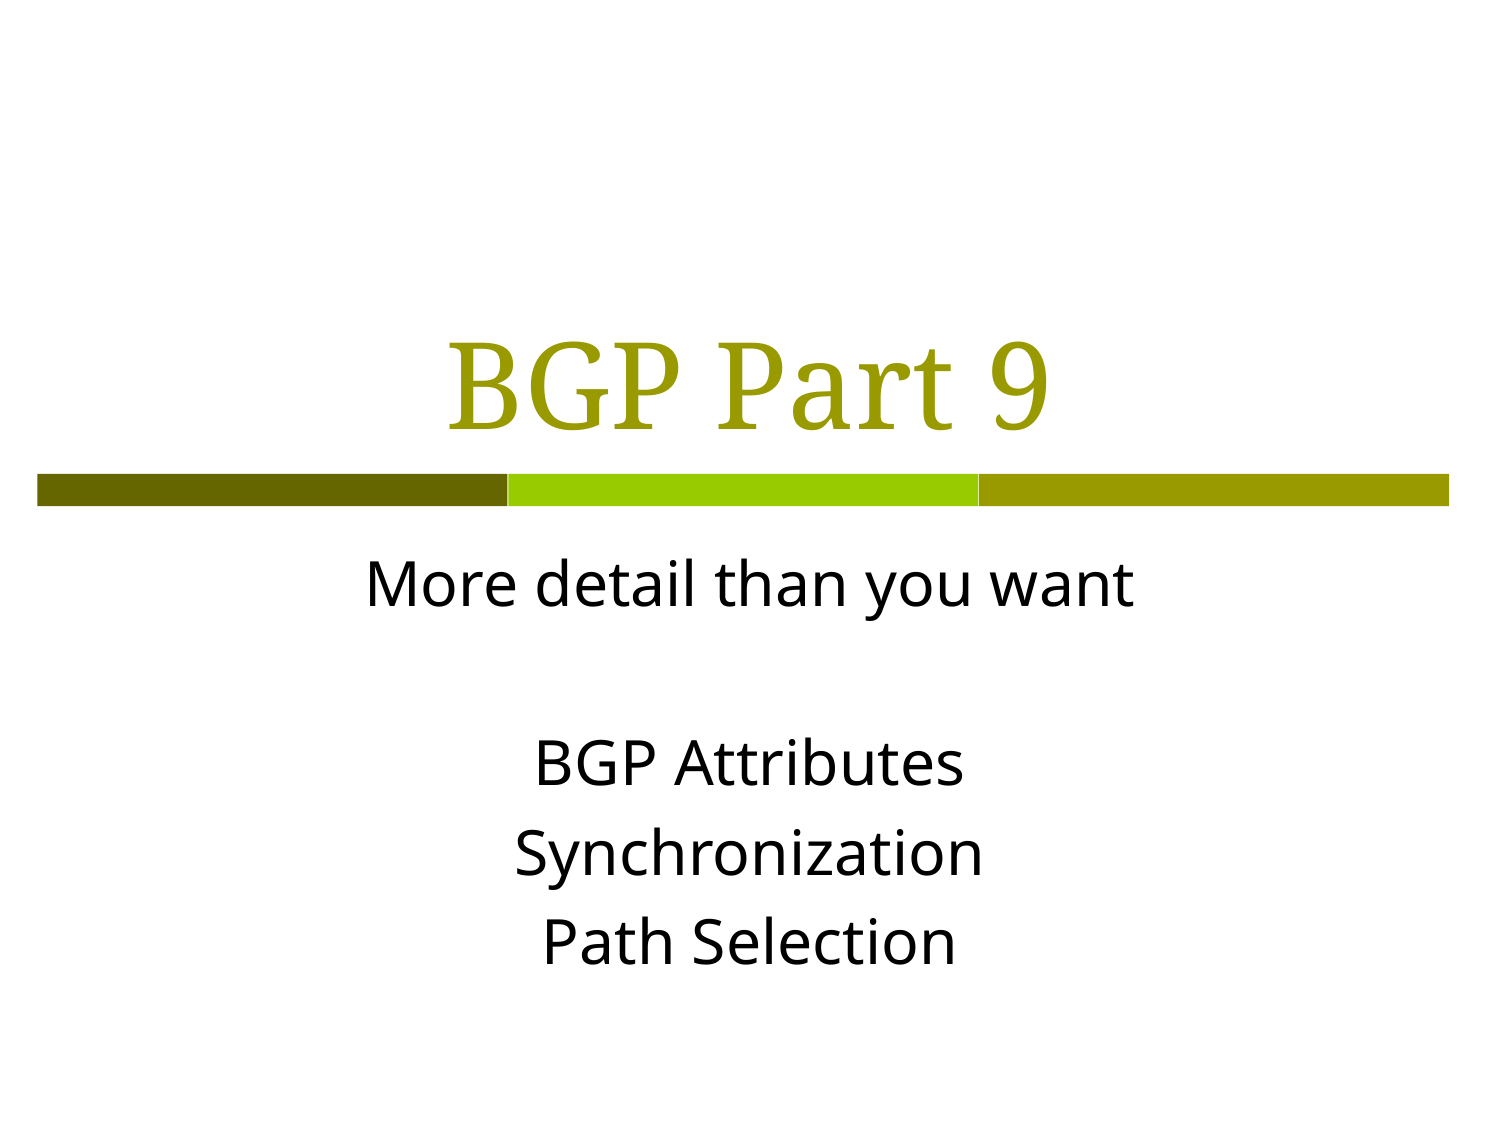

# BGP Part 9
More detail than you want
BGP Attributes
Synchronization
Path Selection